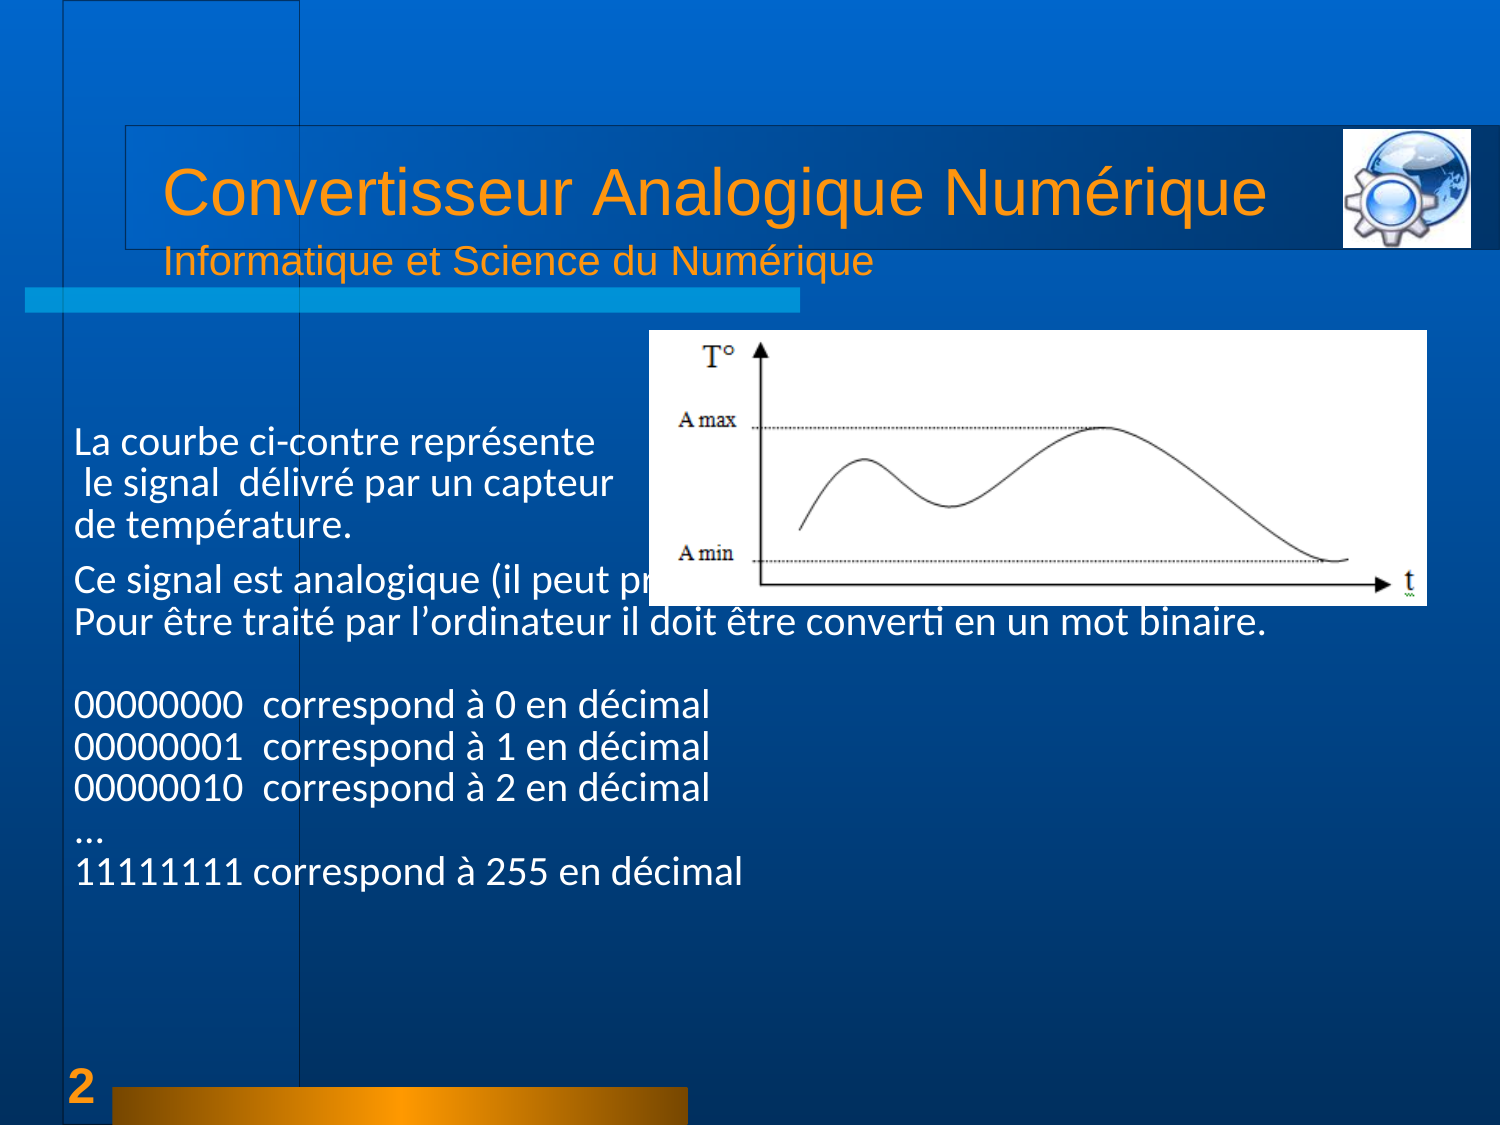

La courbe ci-contre représente
 le signal délivré par un capteur
de température.
Ce signal est analogique (il peut prendre une infinité de valeurs continues).
Pour être traité par l’ordinateur il doit être converti en un mot binaire.
00000000 correspond à 0 en décimal
00000001 correspond à 1 en décimal
00000010 correspond à 2 en décimal
...
11111111 correspond à 255 en décimal